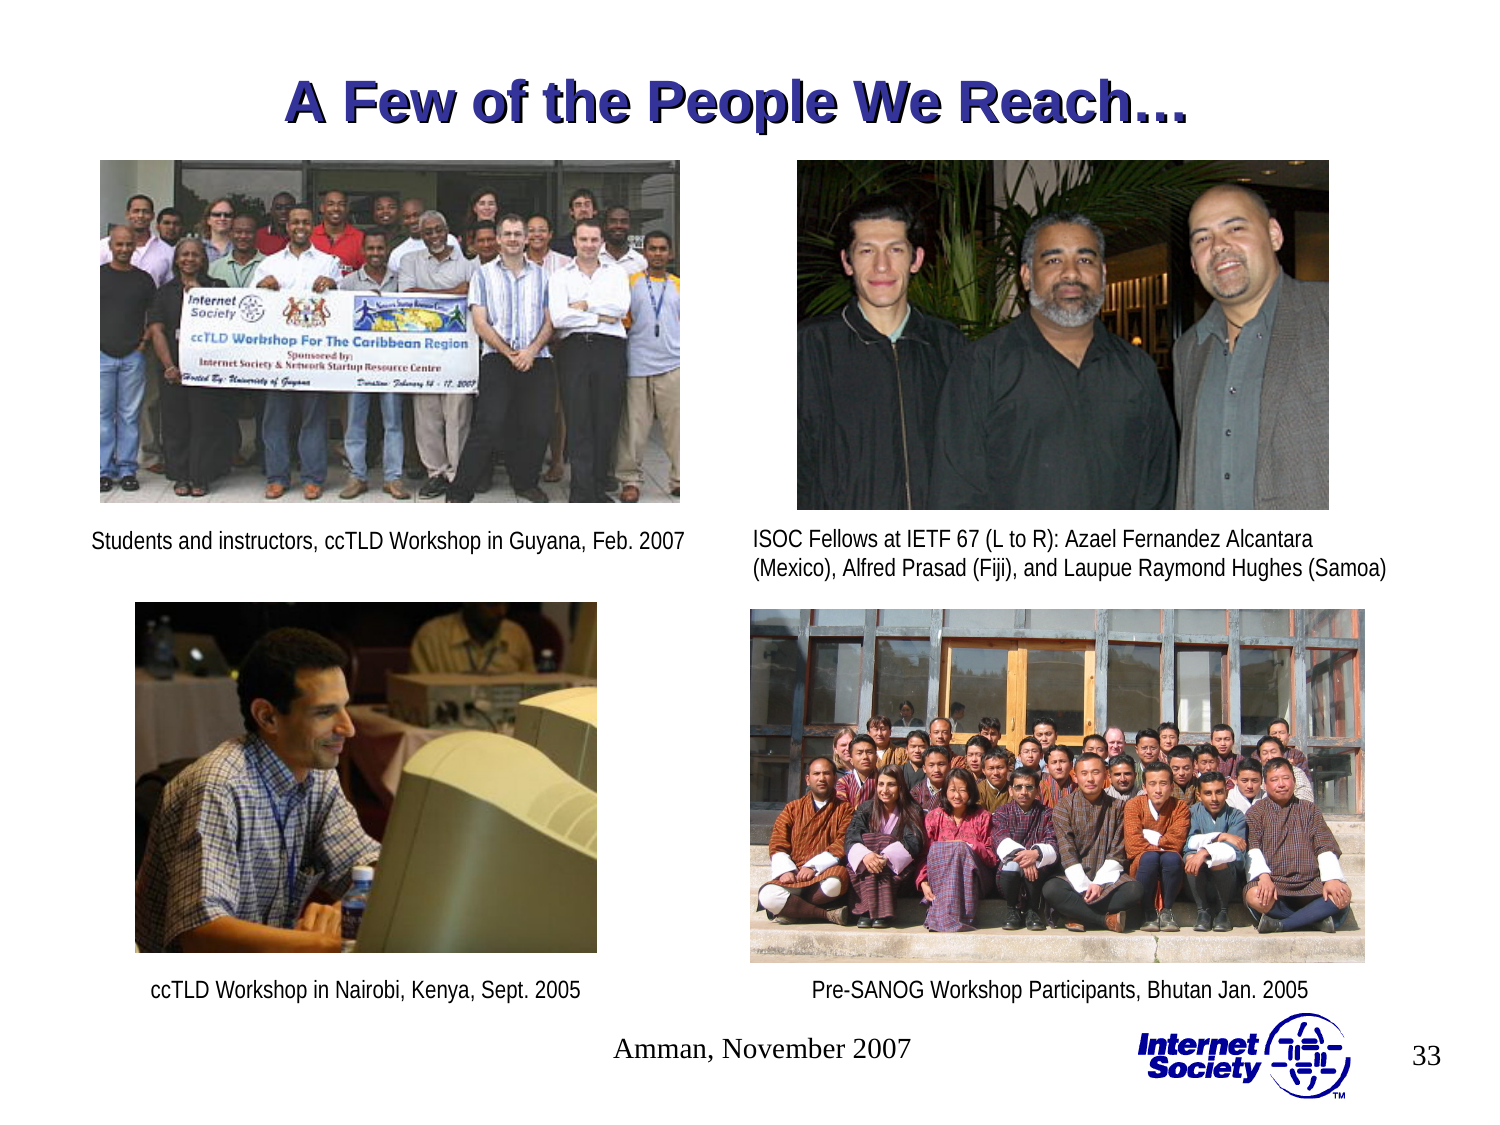

# A Few of the People We Reach…
ISOC Fellows at IETF 67 (L to R): Azael Fernandez Alcantara (Mexico), Alfred Prasad (Fiji), and Laupue Raymond Hughes (Samoa)
Students and instructors, ccTLD Workshop in Guyana, Feb. 2007
ccTLD Workshop in Nairobi, Kenya, Sept. 2005
Pre-SANOG Workshop Participants, Bhutan Jan. 2005